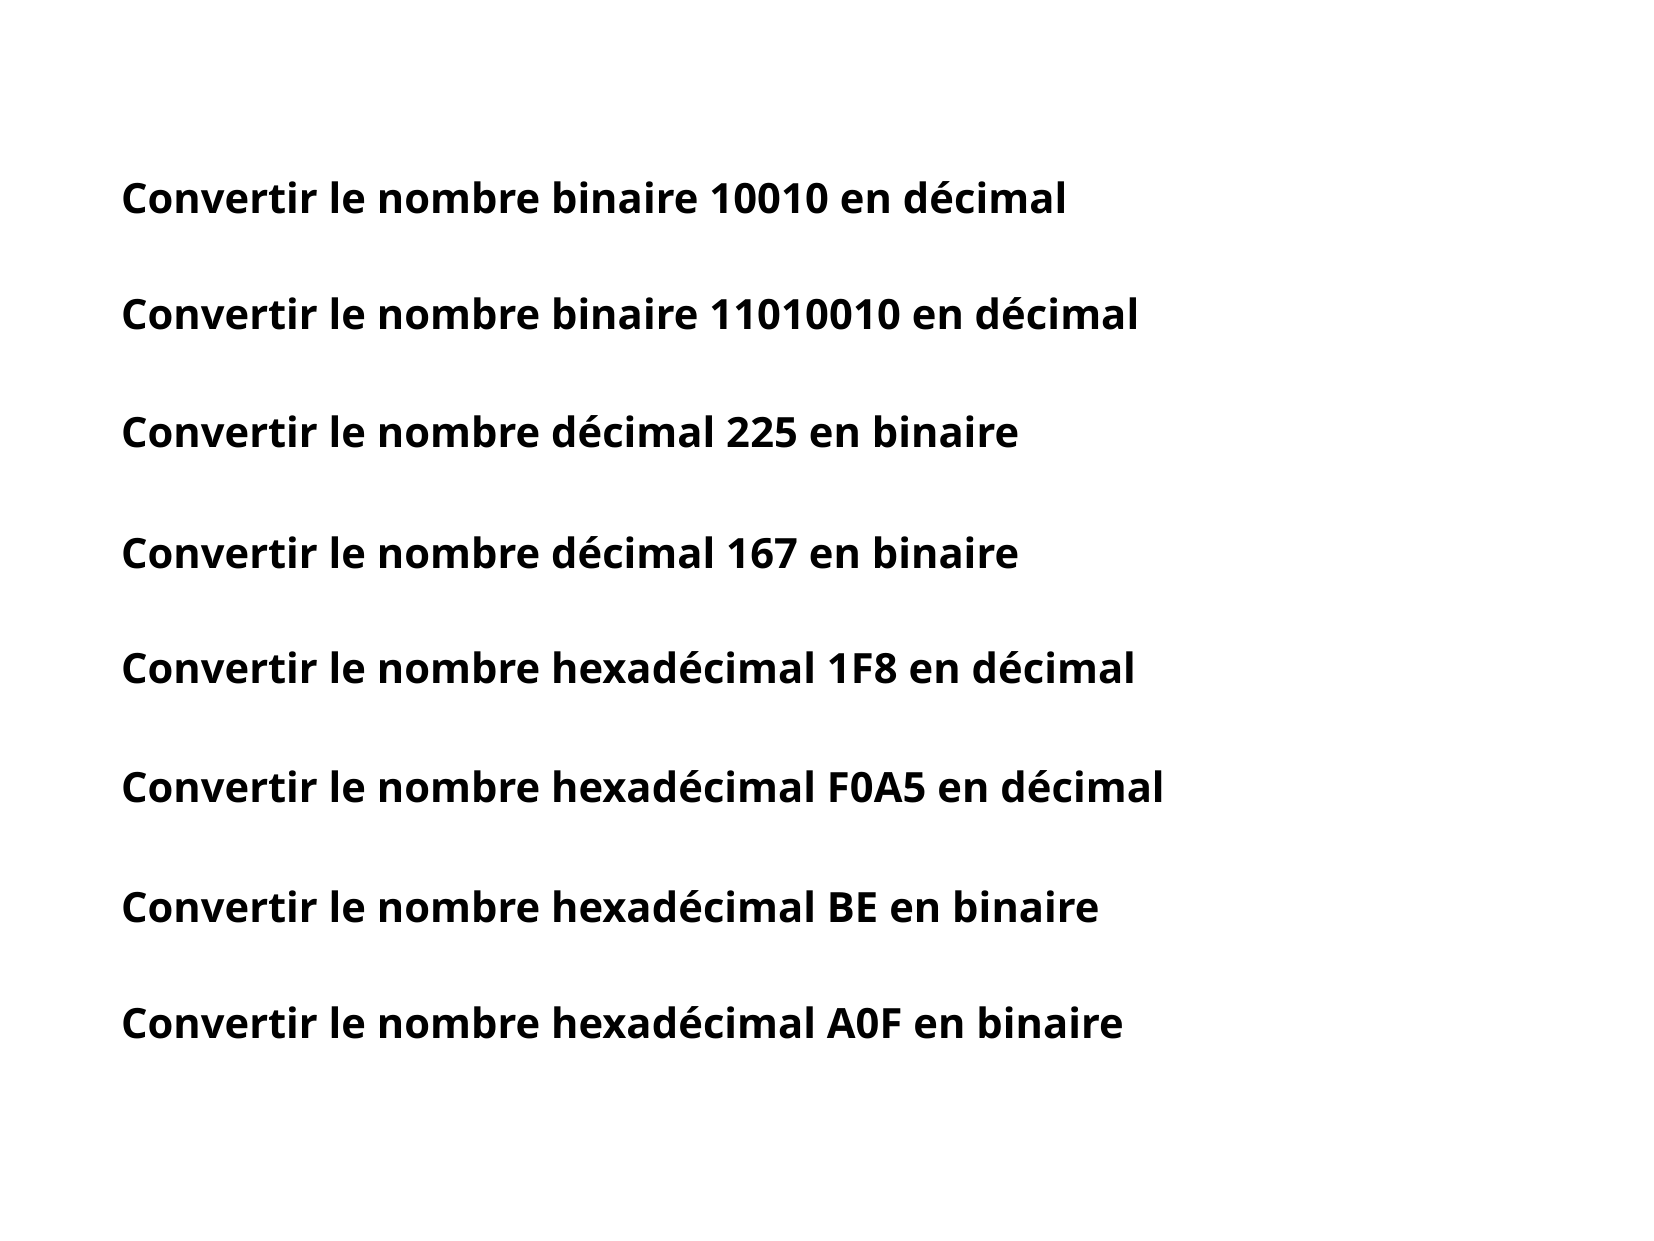

Convertir le nombre binaire 10010 en décimal
Convertir le nombre binaire 11010010 en décimal
Convertir le nombre décimal 225 en binaire
Convertir le nombre décimal 167 en binaire
Convertir le nombre hexadécimal 1F8 en décimal
Convertir le nombre hexadécimal F0A5 en décimal
Convertir le nombre hexadécimal BE en binaire
Convertir le nombre hexadécimal A0F en binaire